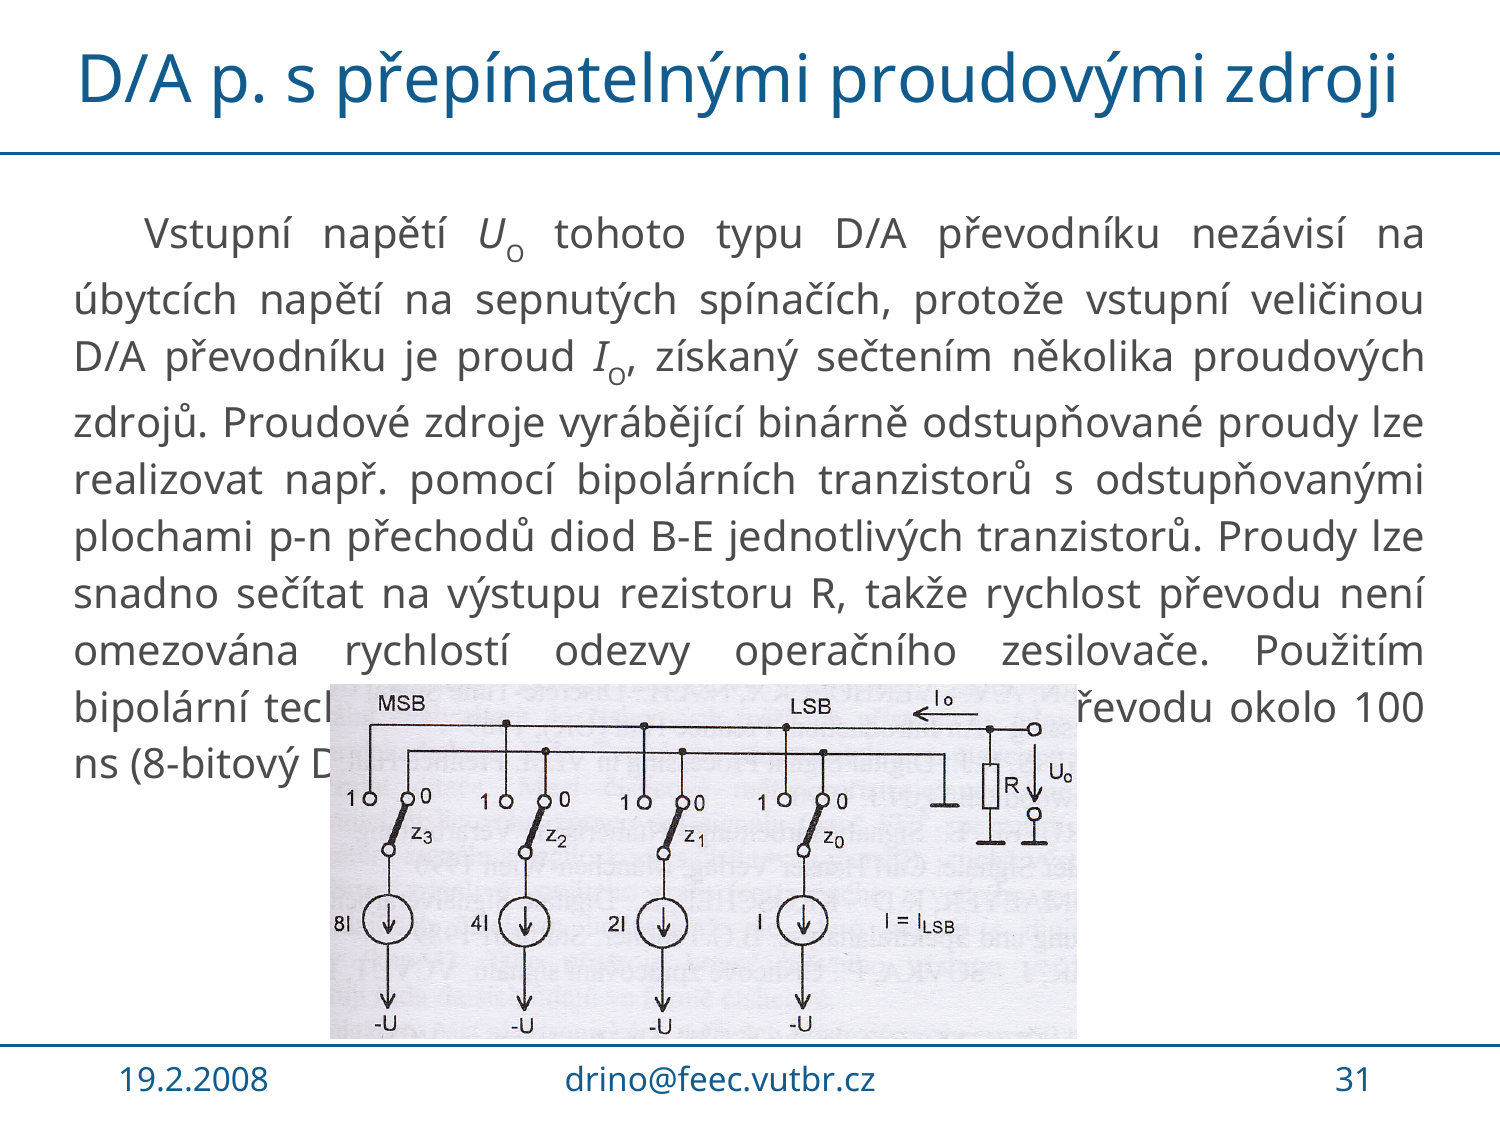

# D/A p. s přepínatelnými proudovými zdroji
Vstupní napětí UO tohoto typu D/A převodníku nezávisí na úbytcích napětí na sepnutých spínačích, protože vstupní veličinou D/A převodníku je proud IO, získaný sečtením několika proudových zdrojů. Proudové zdroje vyrábějící binárně odstupňované proudy lze realizovat např. pomocí bipolárních tranzistorů s odstupňovanými plochami p-n přechodů diod B-E jednotlivých tranzistorů. Proudy lze snadno sečítat na výstupu rezistoru R, takže rychlost převodu není omezována rychlostí odezvy operačního zesilovače. Použitím bipolární technologie je možné dosáhnout doby převodu okolo 100 ns (8-bitový D/A převodník).
19.2.2008
drino@feec.vutbr.cz